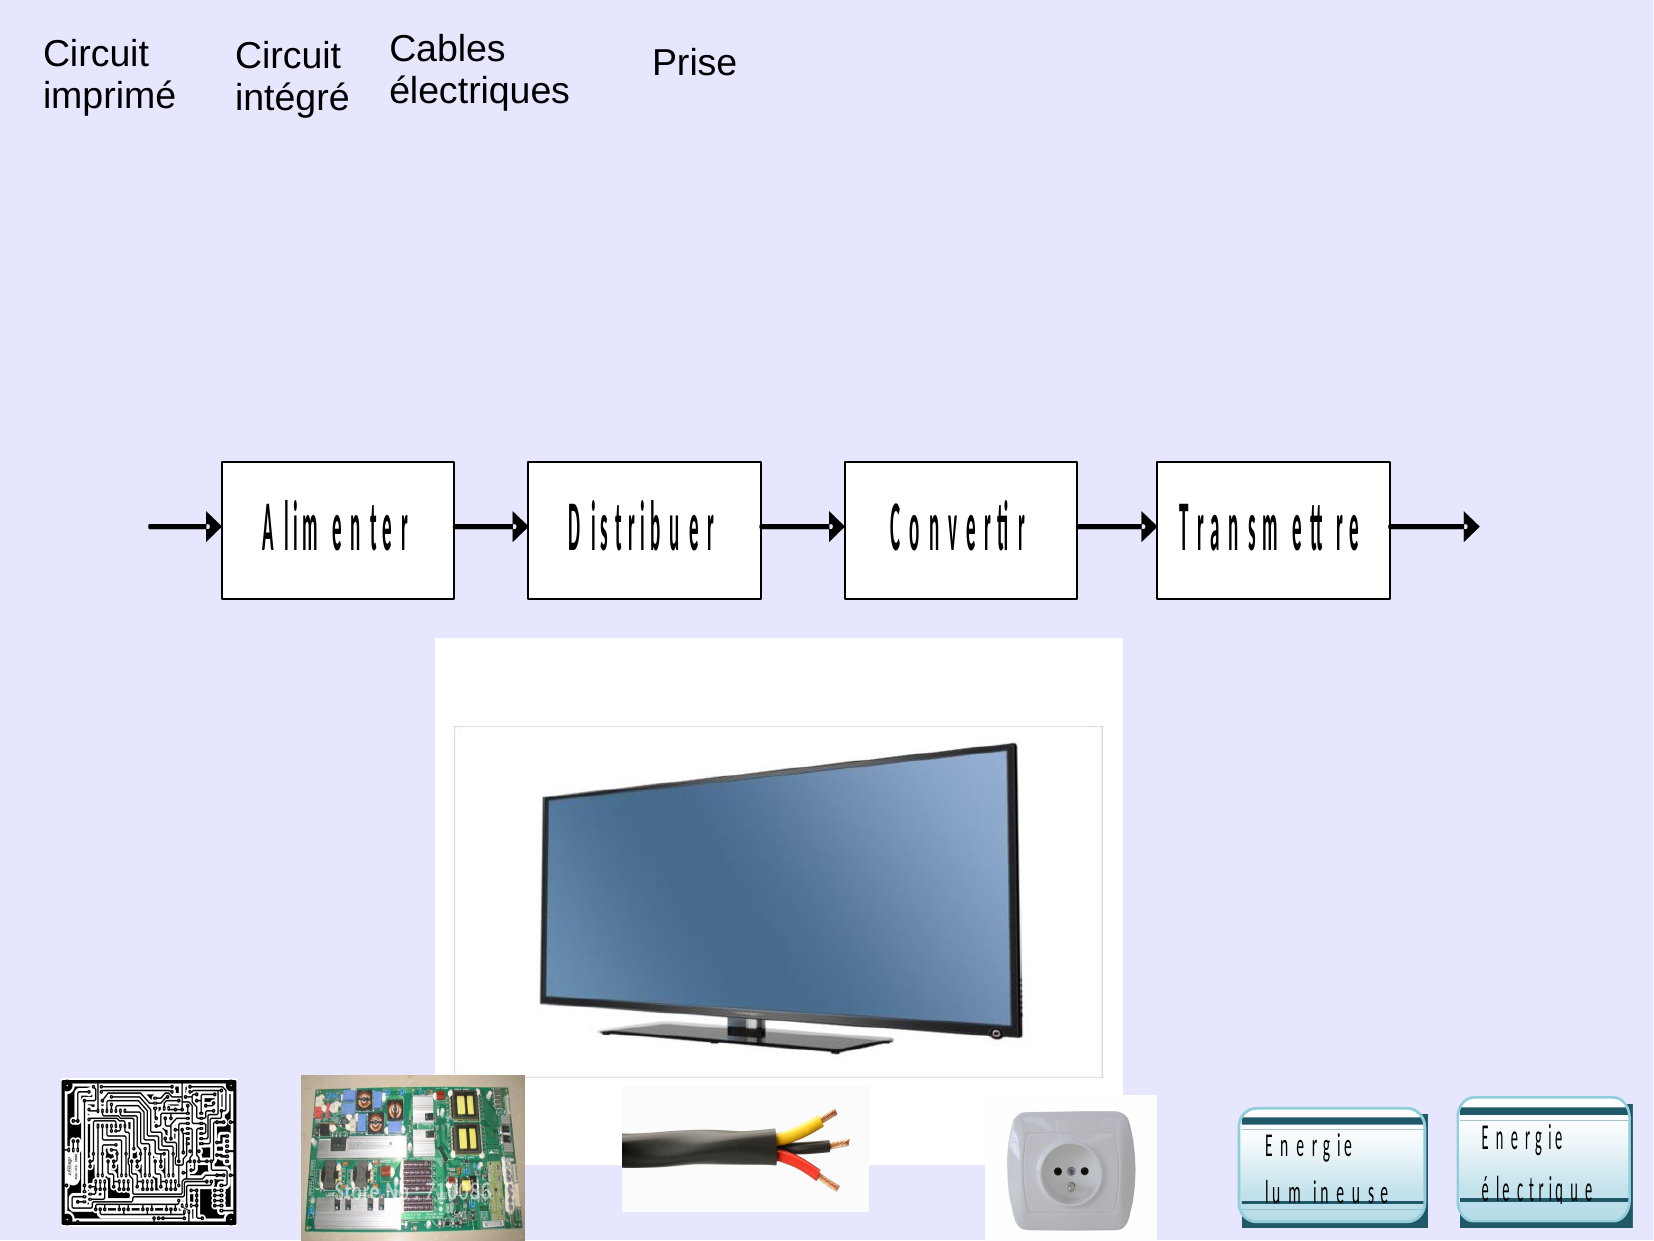

Cables électriques
Circuit imprimé
Circuit intégré
Prise